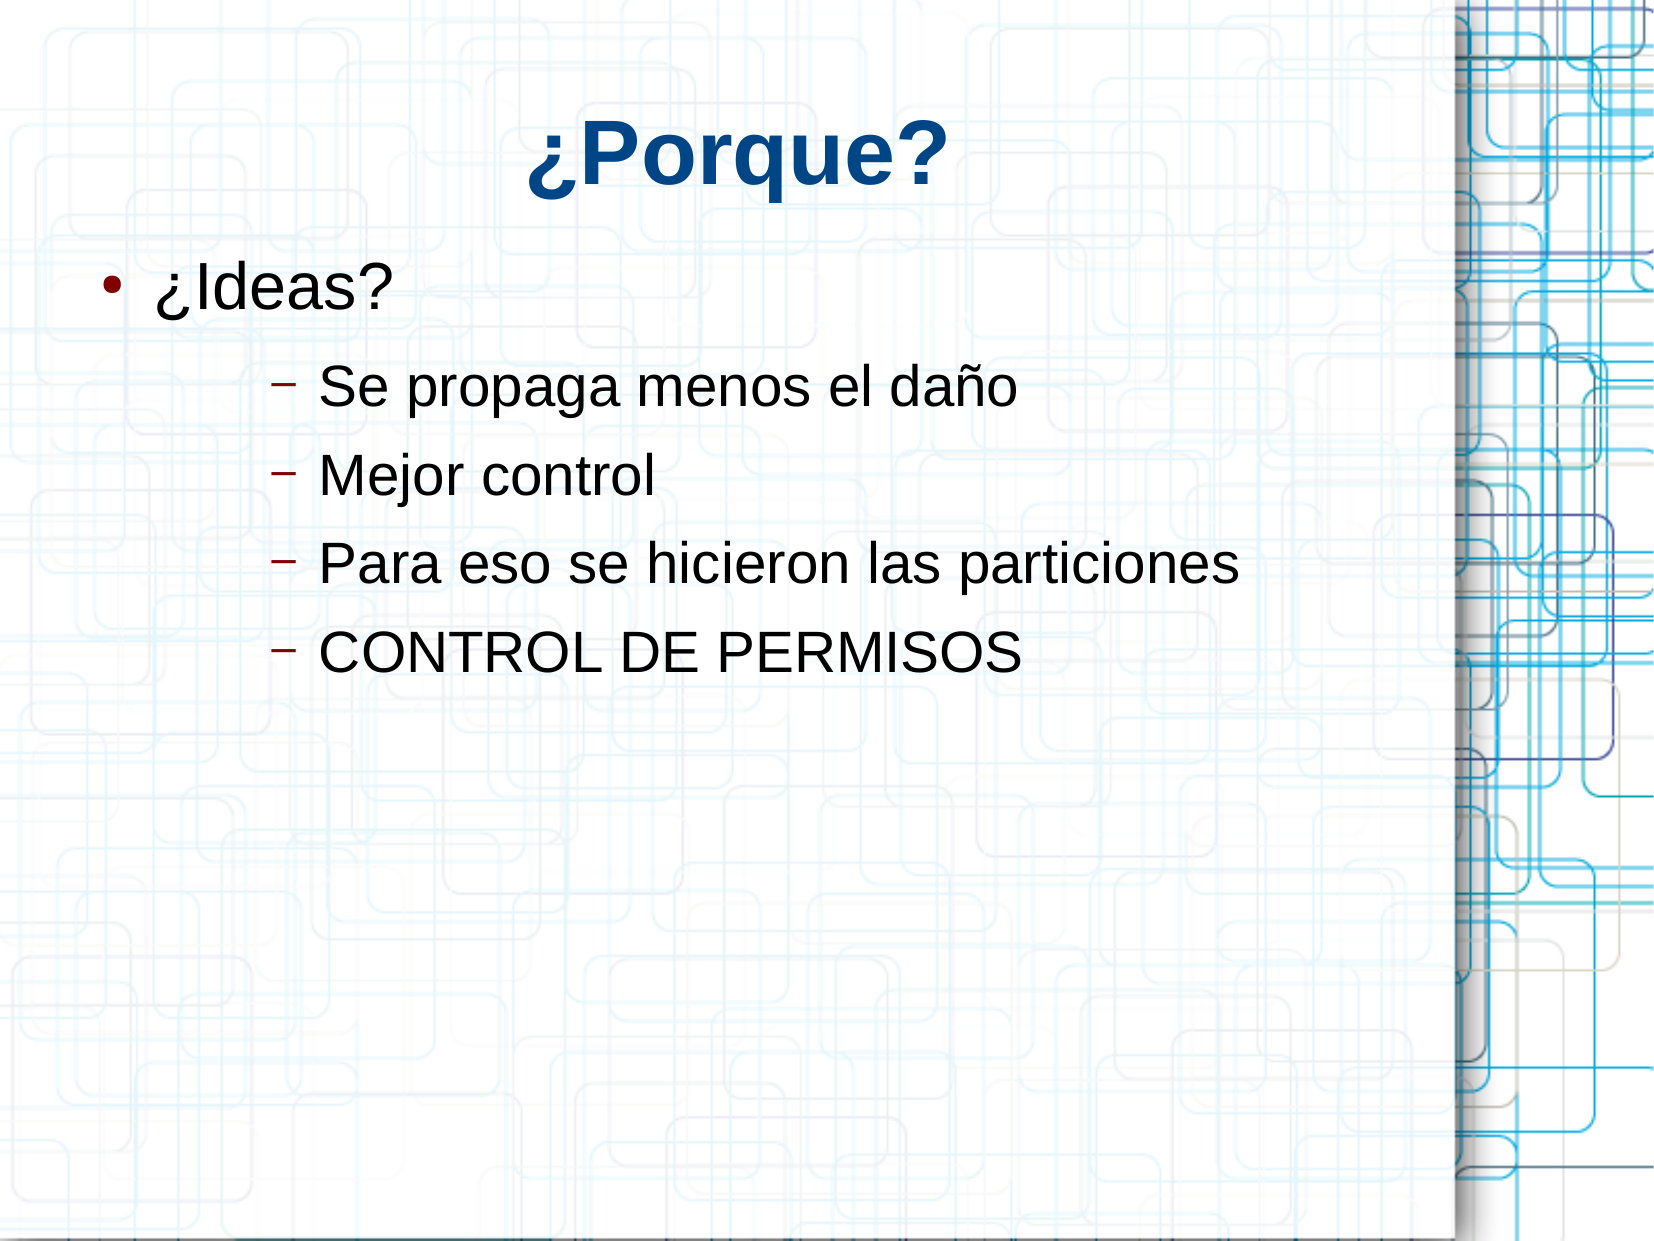

# ¿Porque?
¿Ideas?
Se propaga menos el daño
Mejor control
Para eso se hicieron las particiones
CONTROL DE PERMISOS